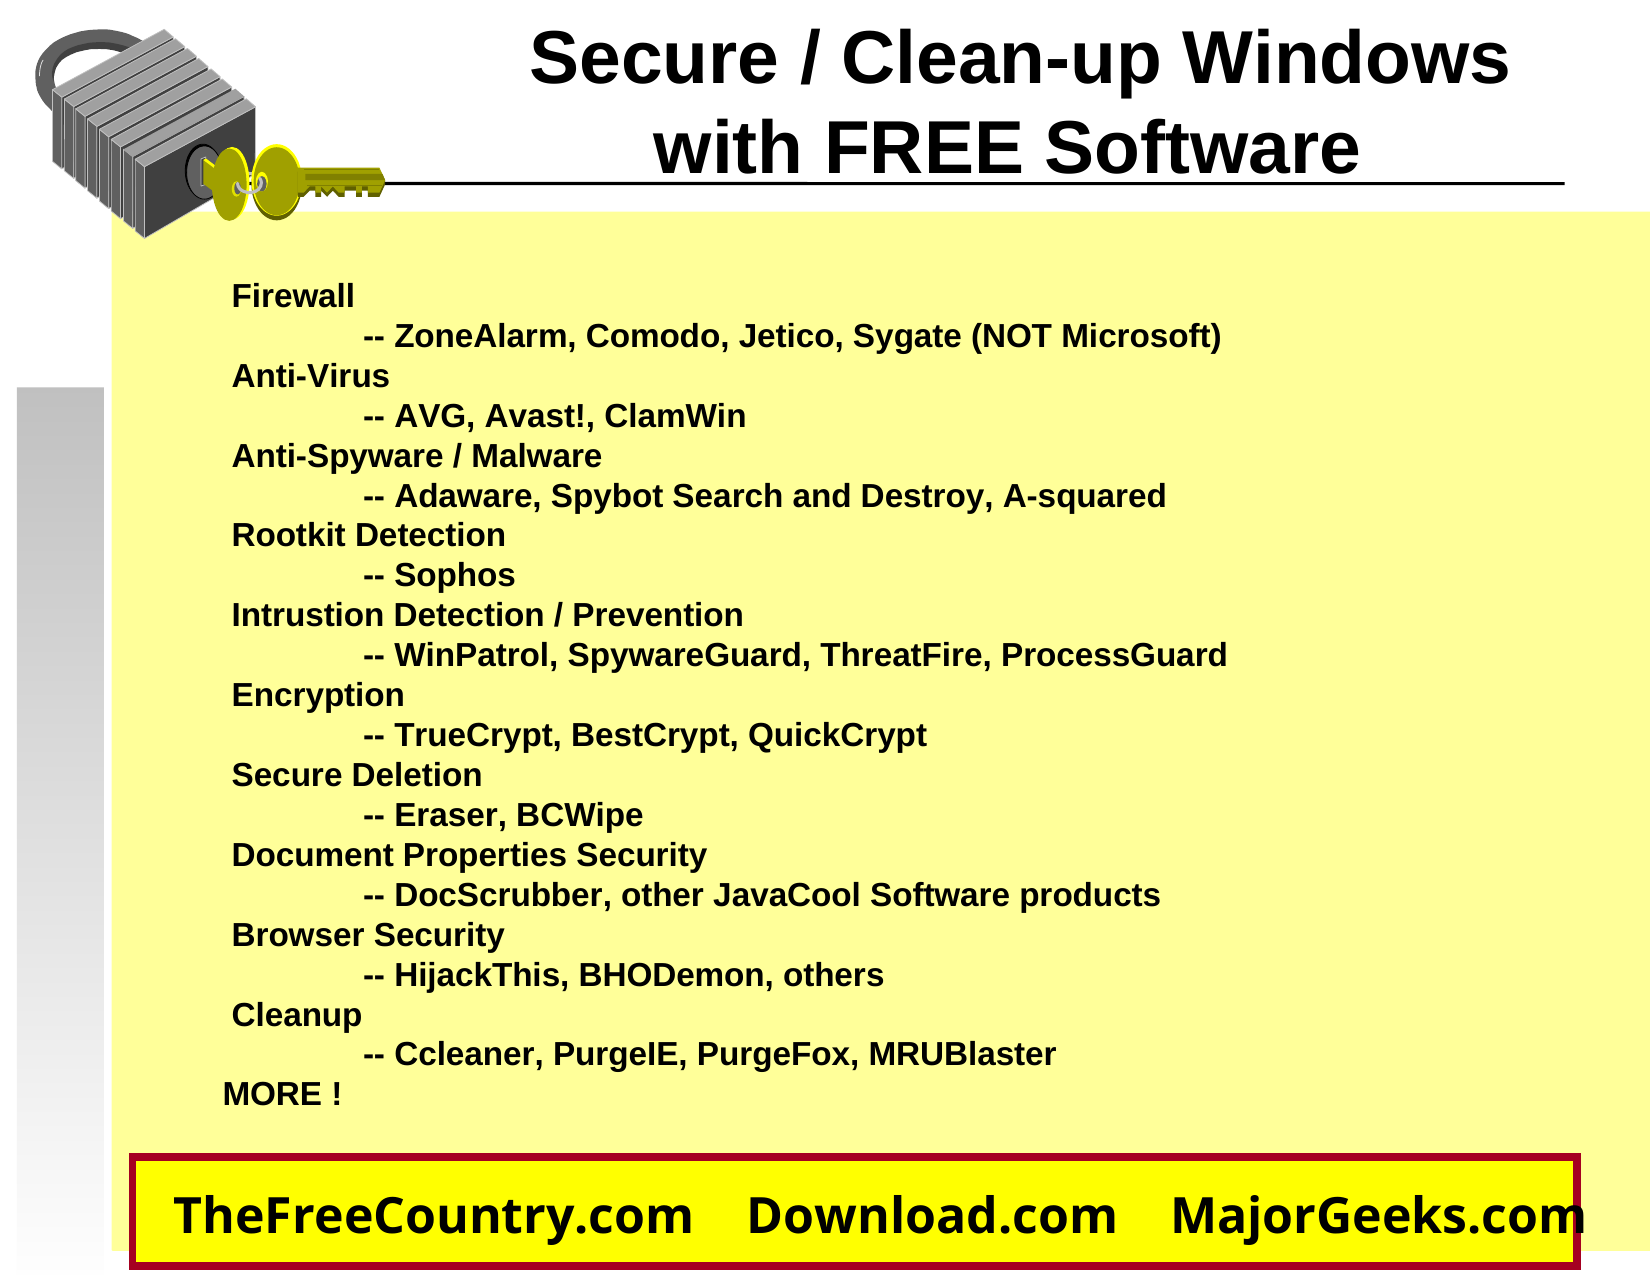

Secure / Clean-up Windows
 with FREE Software
 Firewall
 		-- ZoneAlarm, Comodo, Jetico, Sygate (NOT Microsoft)
 Anti-Virus
		-- AVG, Avast!, ClamWin
 Anti-Spyware / Malware
		-- Adaware, Spybot Search and Destroy, A-squared
 Rootkit Detection
		-- Sophos
 Intrustion Detection / Prevention
		-- WinPatrol, SpywareGuard, ThreatFire, ProcessGuard
 Encryption
		-- TrueCrypt, BestCrypt, QuickCrypt
 Secure Deletion
		-- Eraser, BCWipe
 Document Properties Security
		-- DocScrubber, other JavaCool Software products
 Browser Security
		-- HijackThis, BHODemon, others
 Cleanup
		-- Ccleaner, PurgeIE, PurgeFox, MRUBlaster
 MORE !
 TheFreeCountry.com Download.com MajorGeeks.com